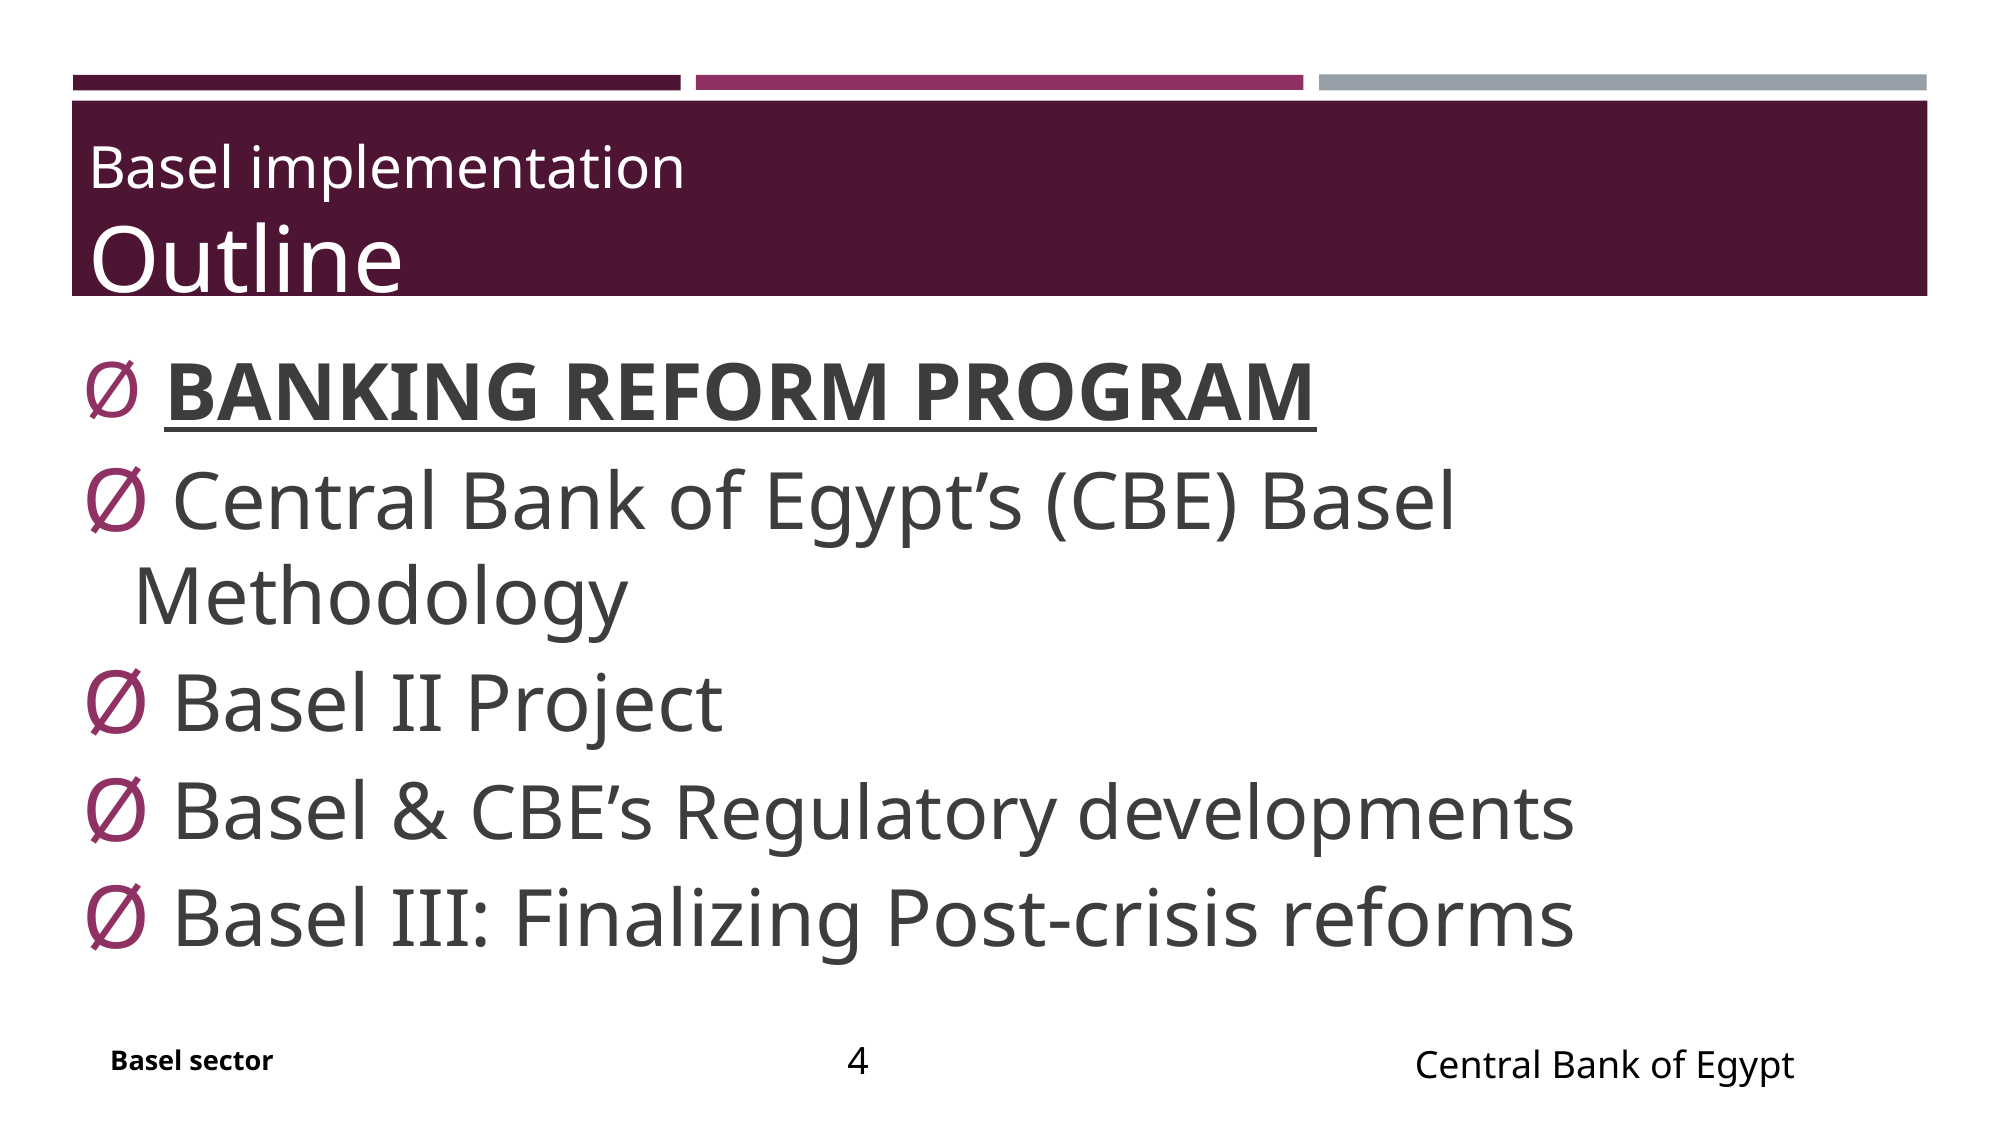

# Basel implementation Outline
 BANKING REFORM PROGRAM
 Central Bank of Egypt’s (CBE) Basel Methodology
 Basel II Project
 Basel & CBE’s Regulatory developments
 Basel III: Finalizing Post-crisis reforms
Central Bank of Egypt